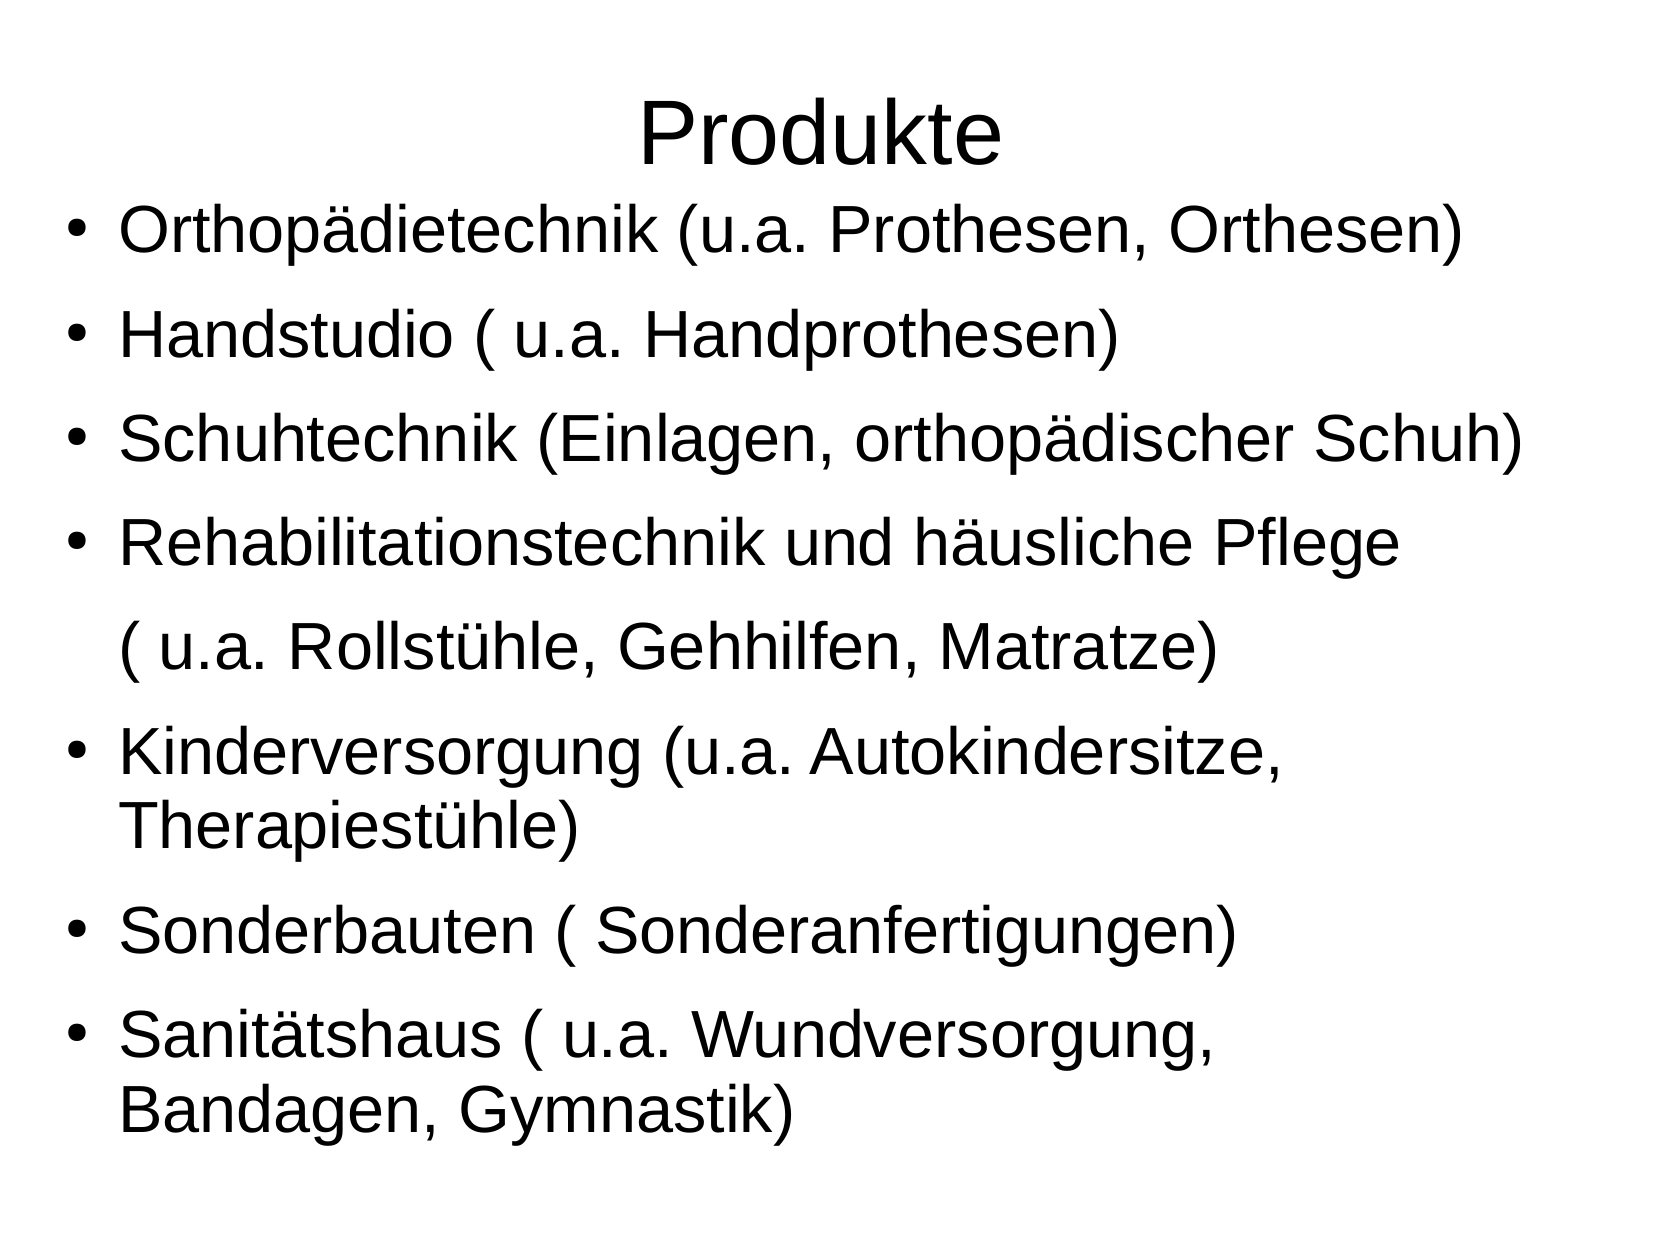

# Produkte
Orthopädietechnik (u.a. Prothesen, Orthesen)
Handstudio ( u.a. Handprothesen)
Schuhtechnik (Einlagen, orthopädischer Schuh)
Rehabilitationstechnik und häusliche Pflege
( u.a. Rollstühle, Gehhilfen, Matratze)
Kinderversorgung (u.a. Autokindersitze, Therapiestühle)
Sonderbauten ( Sonderanfertigungen)
Sanitätshaus ( u.a. Wundversorgung, Bandagen, Gymnastik)